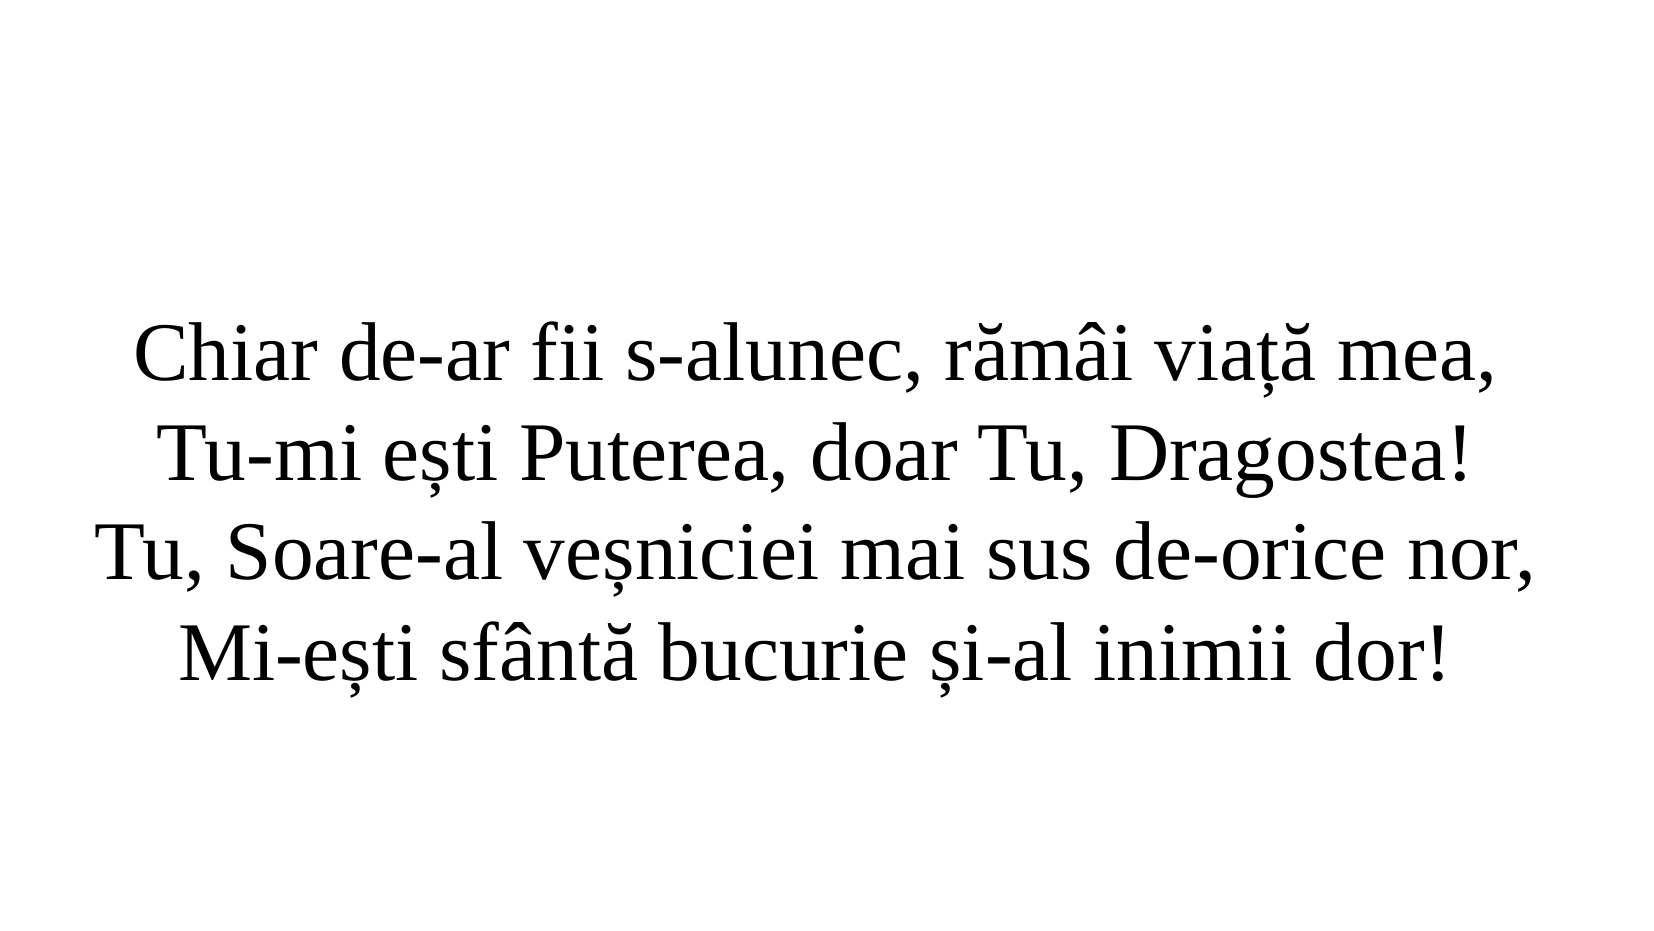

# Chiar de-ar fii s-alunec, rămâi viață mea, Tu-mi ești Puterea, doar Tu, Dragostea! Tu, Soare-al veșniciei mai sus de-orice nor, Mi-ești sfântă bucurie și-al inimii dor!